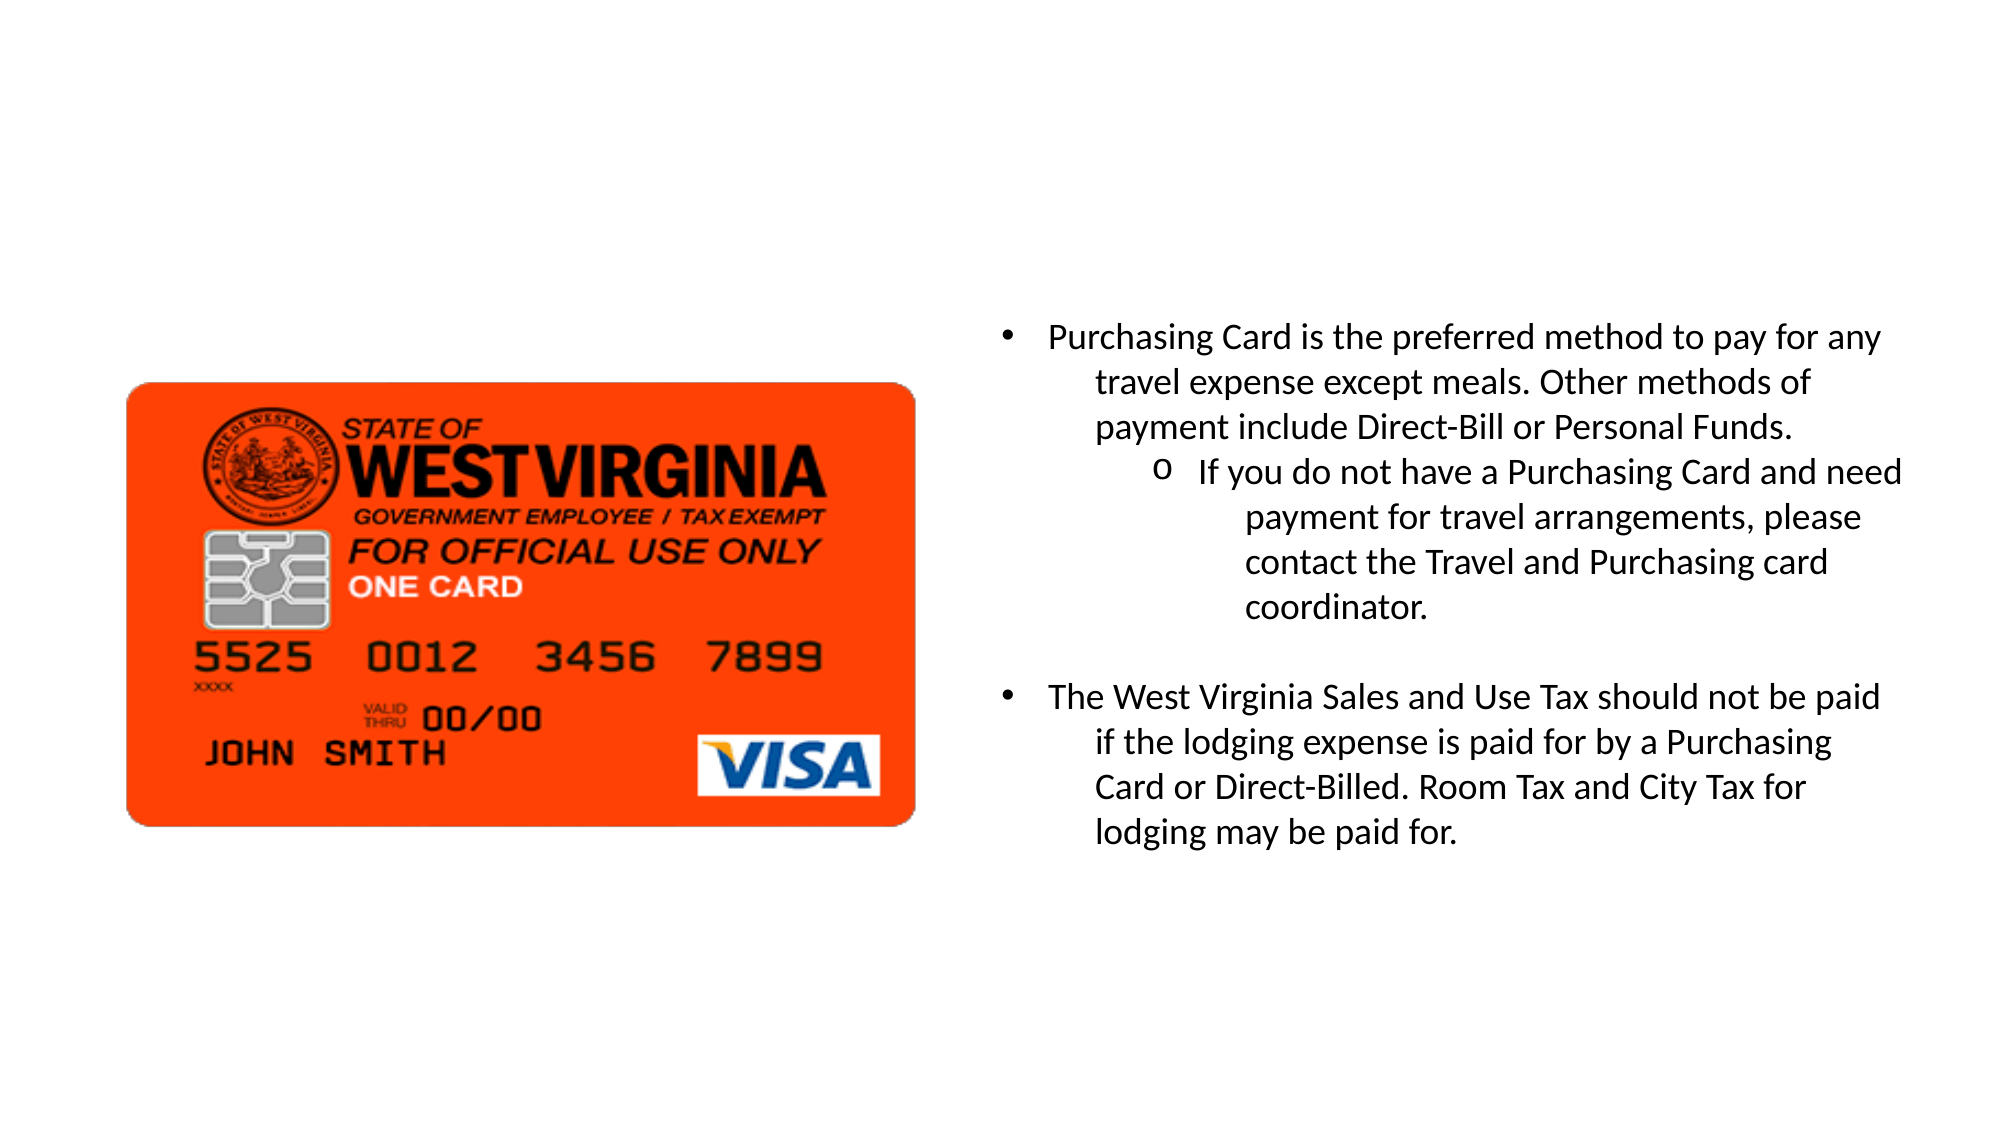

# Payment Methods
Purchasing Card is the preferred method to pay for any travel expense except meals. Other methods of payment include Direct-Bill or Personal Funds.
If you do not have a Purchasing Card and need payment for travel arrangements, please contact the Travel and Purchasing card coordinator.
The West Virginia Sales and Use Tax should not be paid if the lodging expense is paid for by a Purchasing Card or Direct-Billed. Room Tax and City Tax for lodging may be paid for.